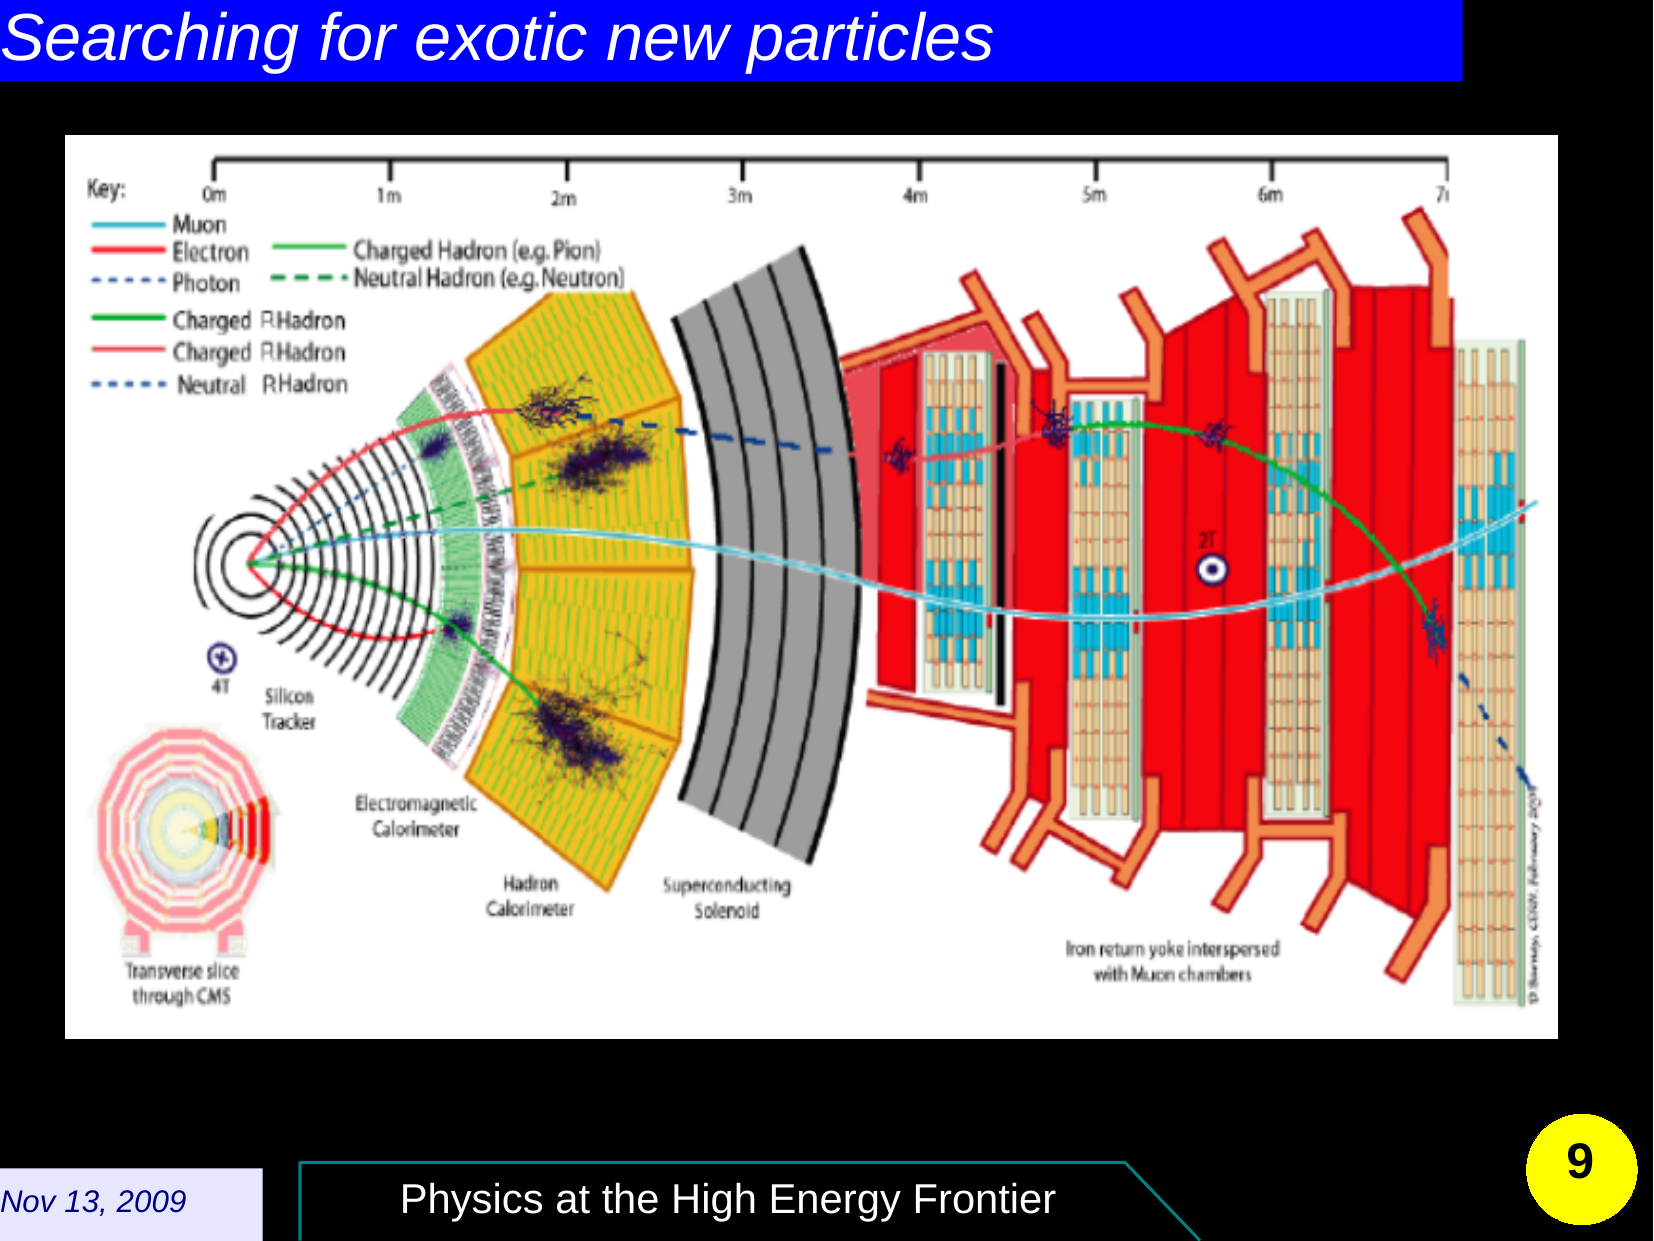

# Searching for exotic new particles
9
Physics at the High Energy Frontier
Nov 13, 2009